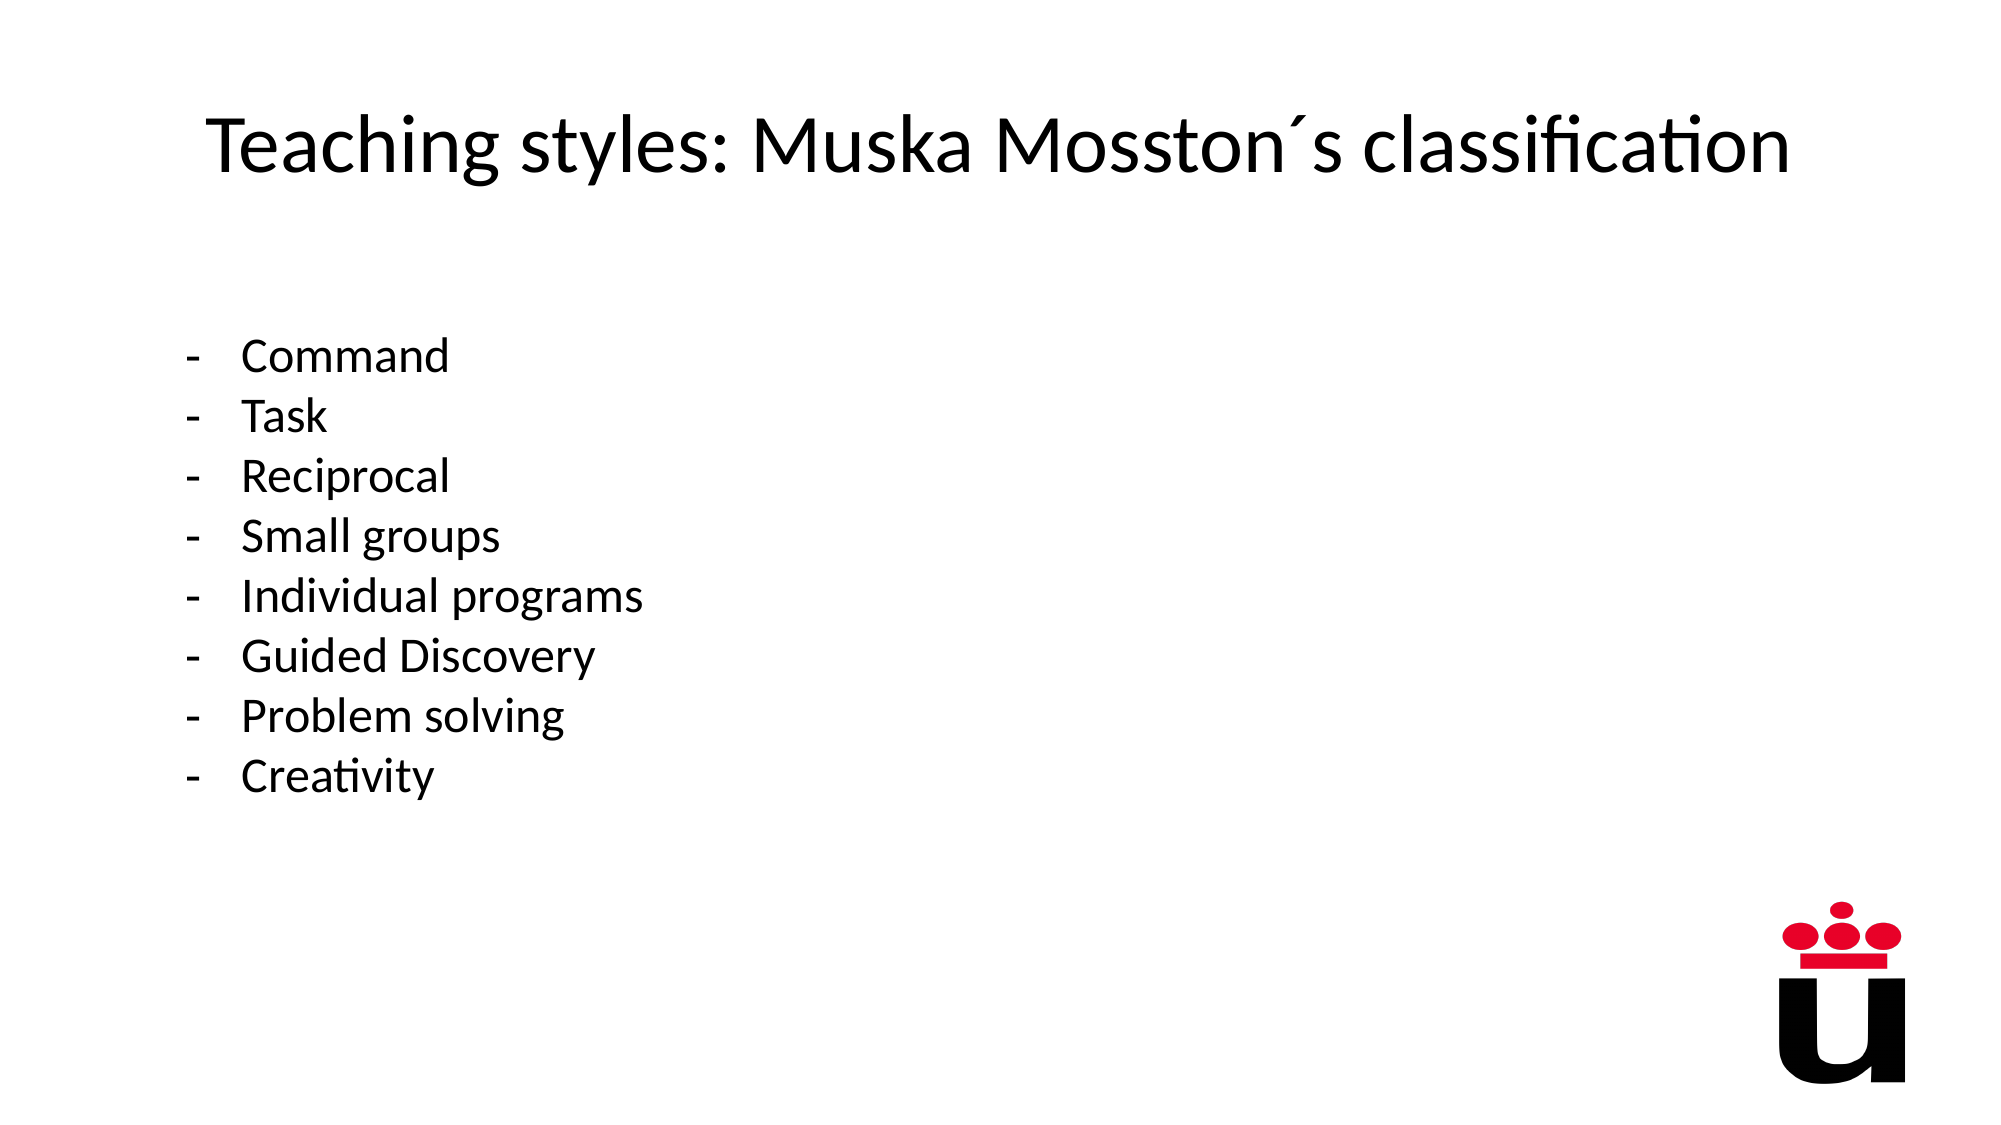

Teaching styles: Muska Mosston´s classification
Command
Task
Reciprocal
Small groups
Individual programs
Guided Discovery
Problem solving
Creativity